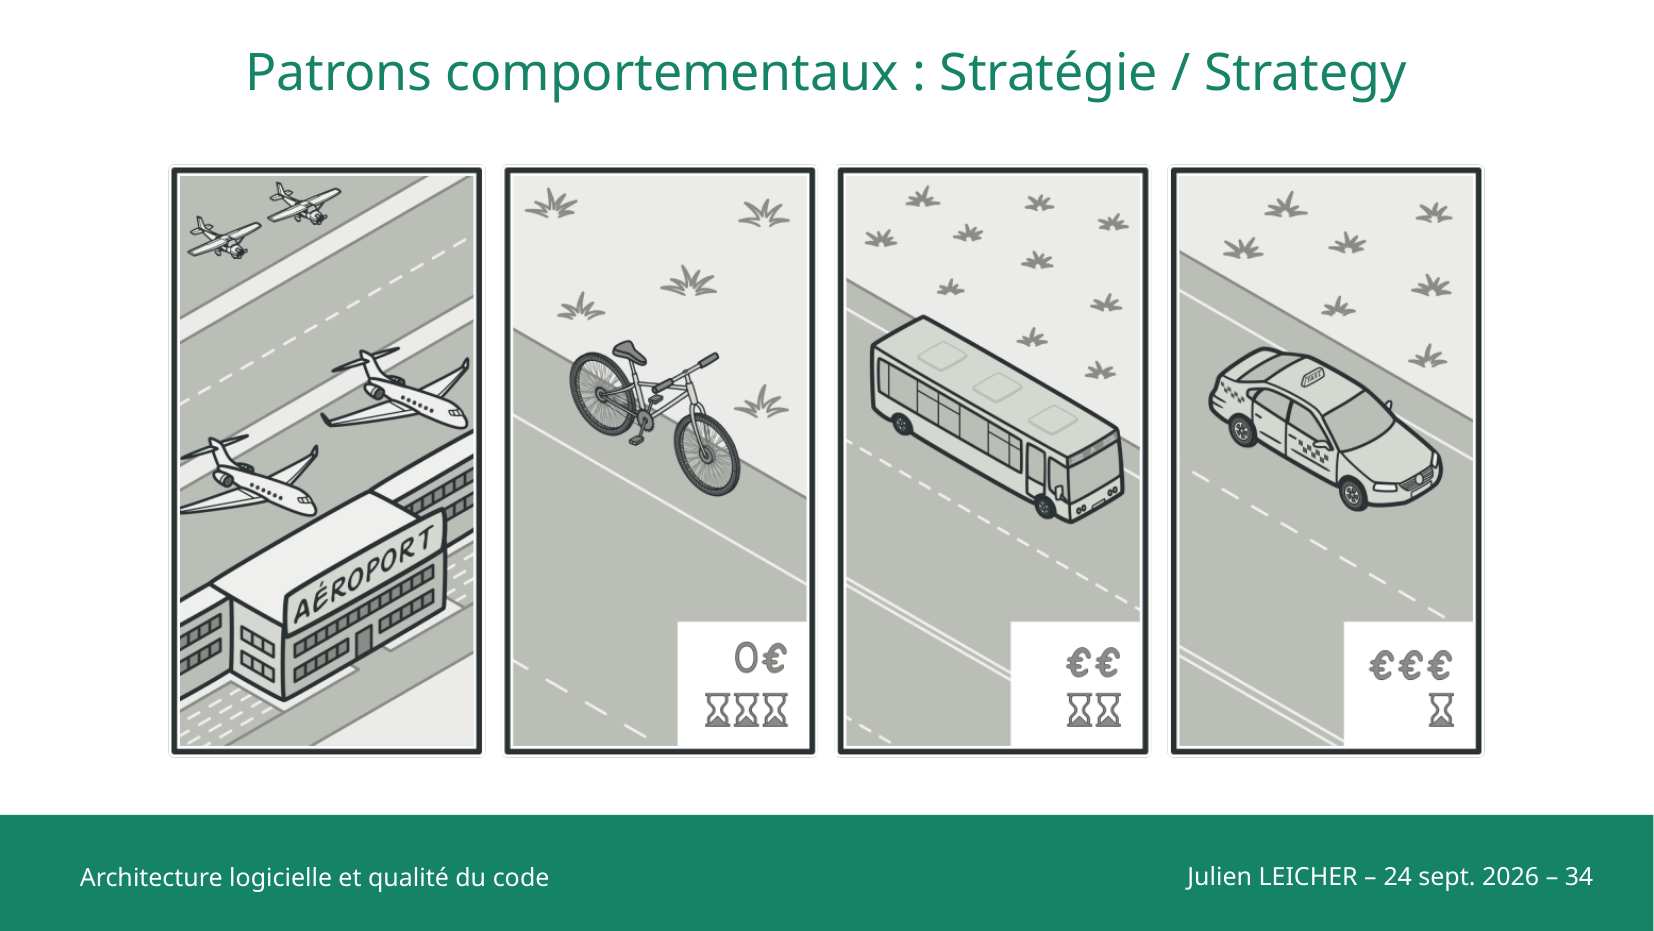

Patrons comportementaux : Stratégie / Strategy
Julien LEICHER – –
Architecture logicielle et qualité du code